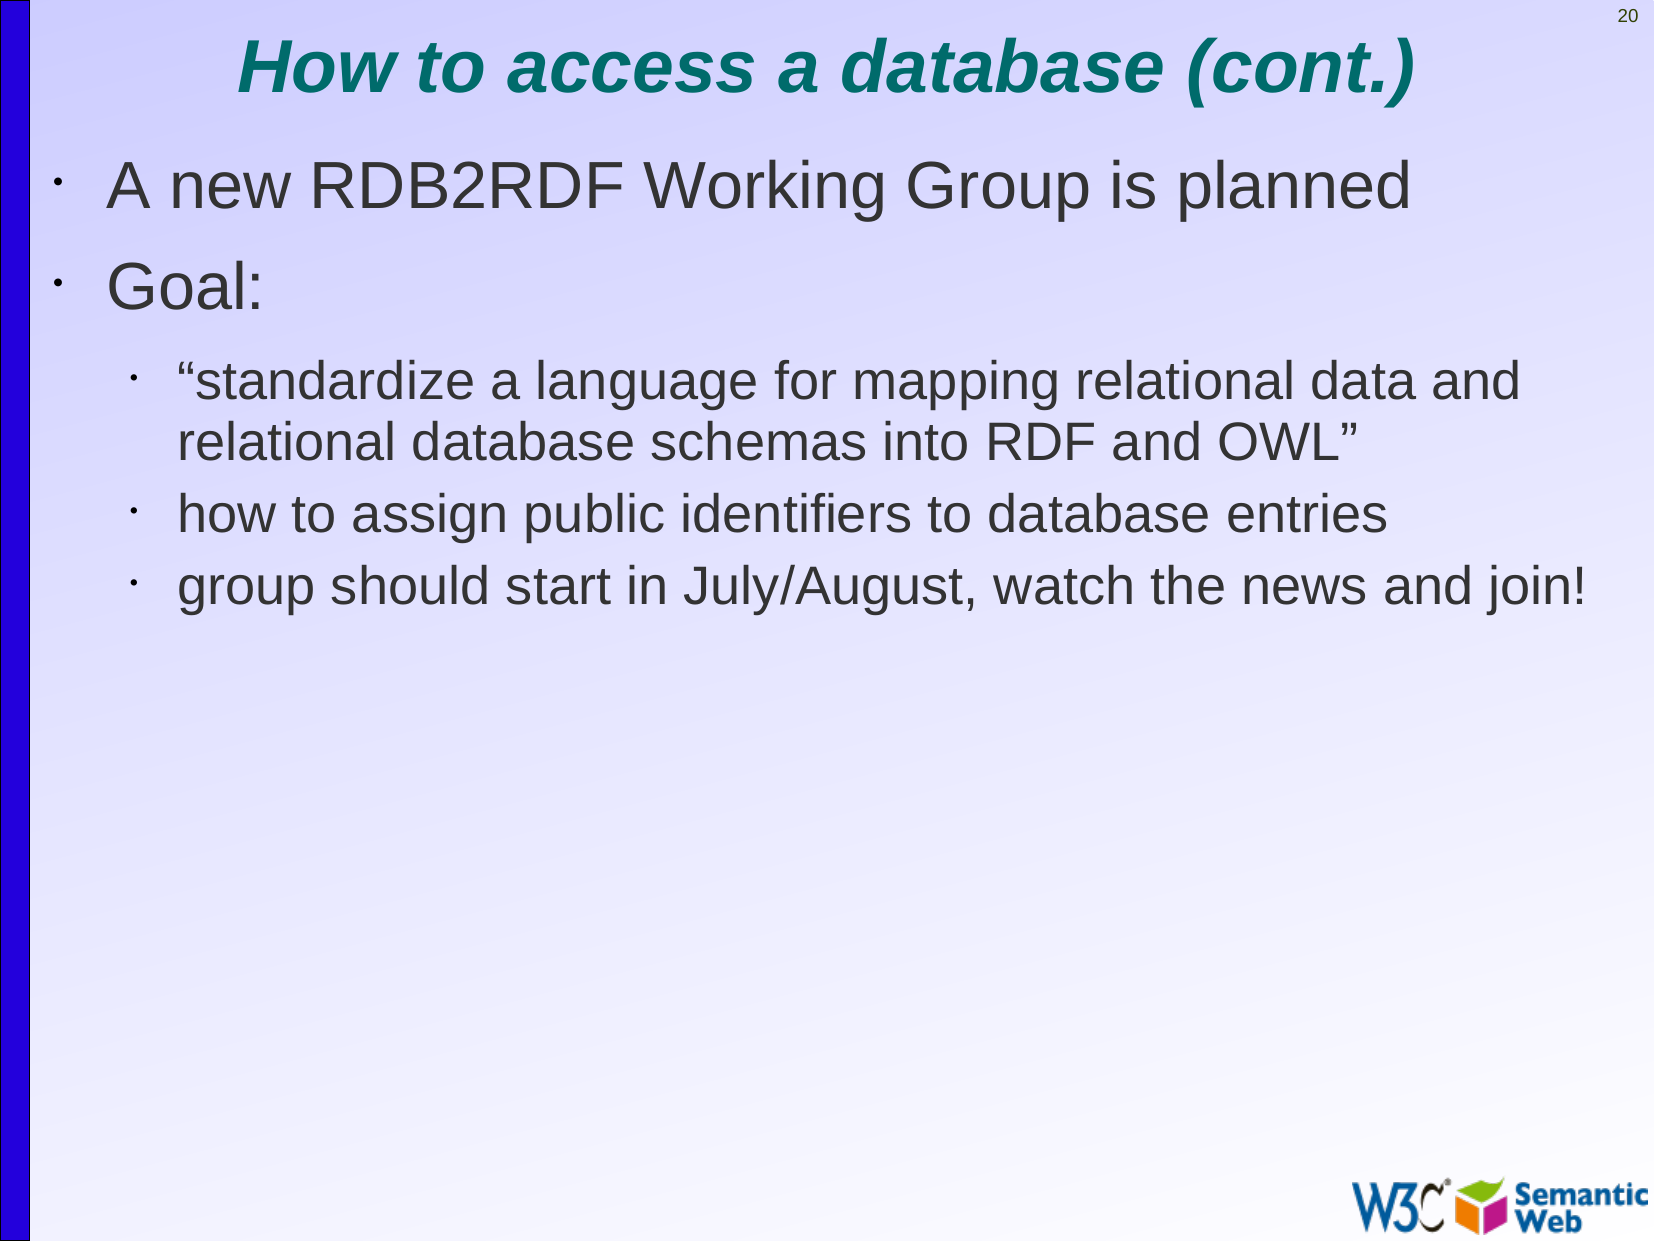

# How to access a database (cont.)
A new RDB2RDF Working Group is planned
Goal:
“standardize a language for mapping relational data and relational database schemas into RDF and OWL”
how to assign public identifiers to database entries
group should start in July/August, watch the news and join!